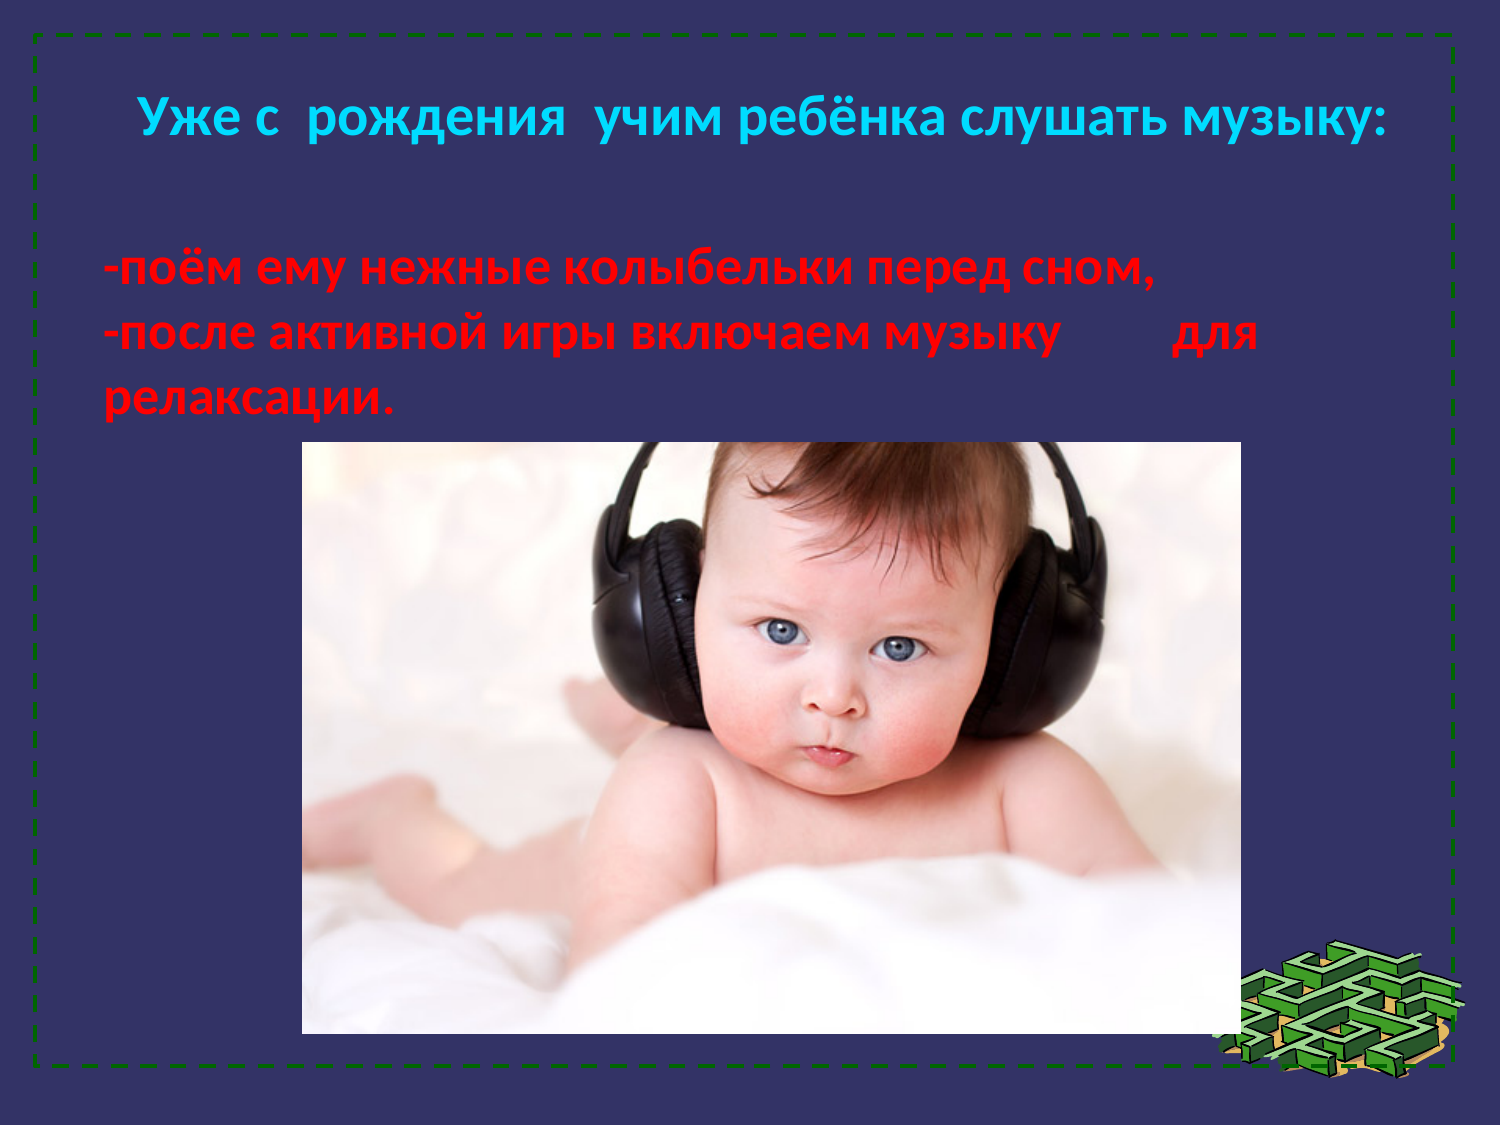

# Уже с рождения учим ребёнка слушать музыку:
-поём ему нежные колыбельки перед сном,
-после активной игры включаем музыку для релаксации.